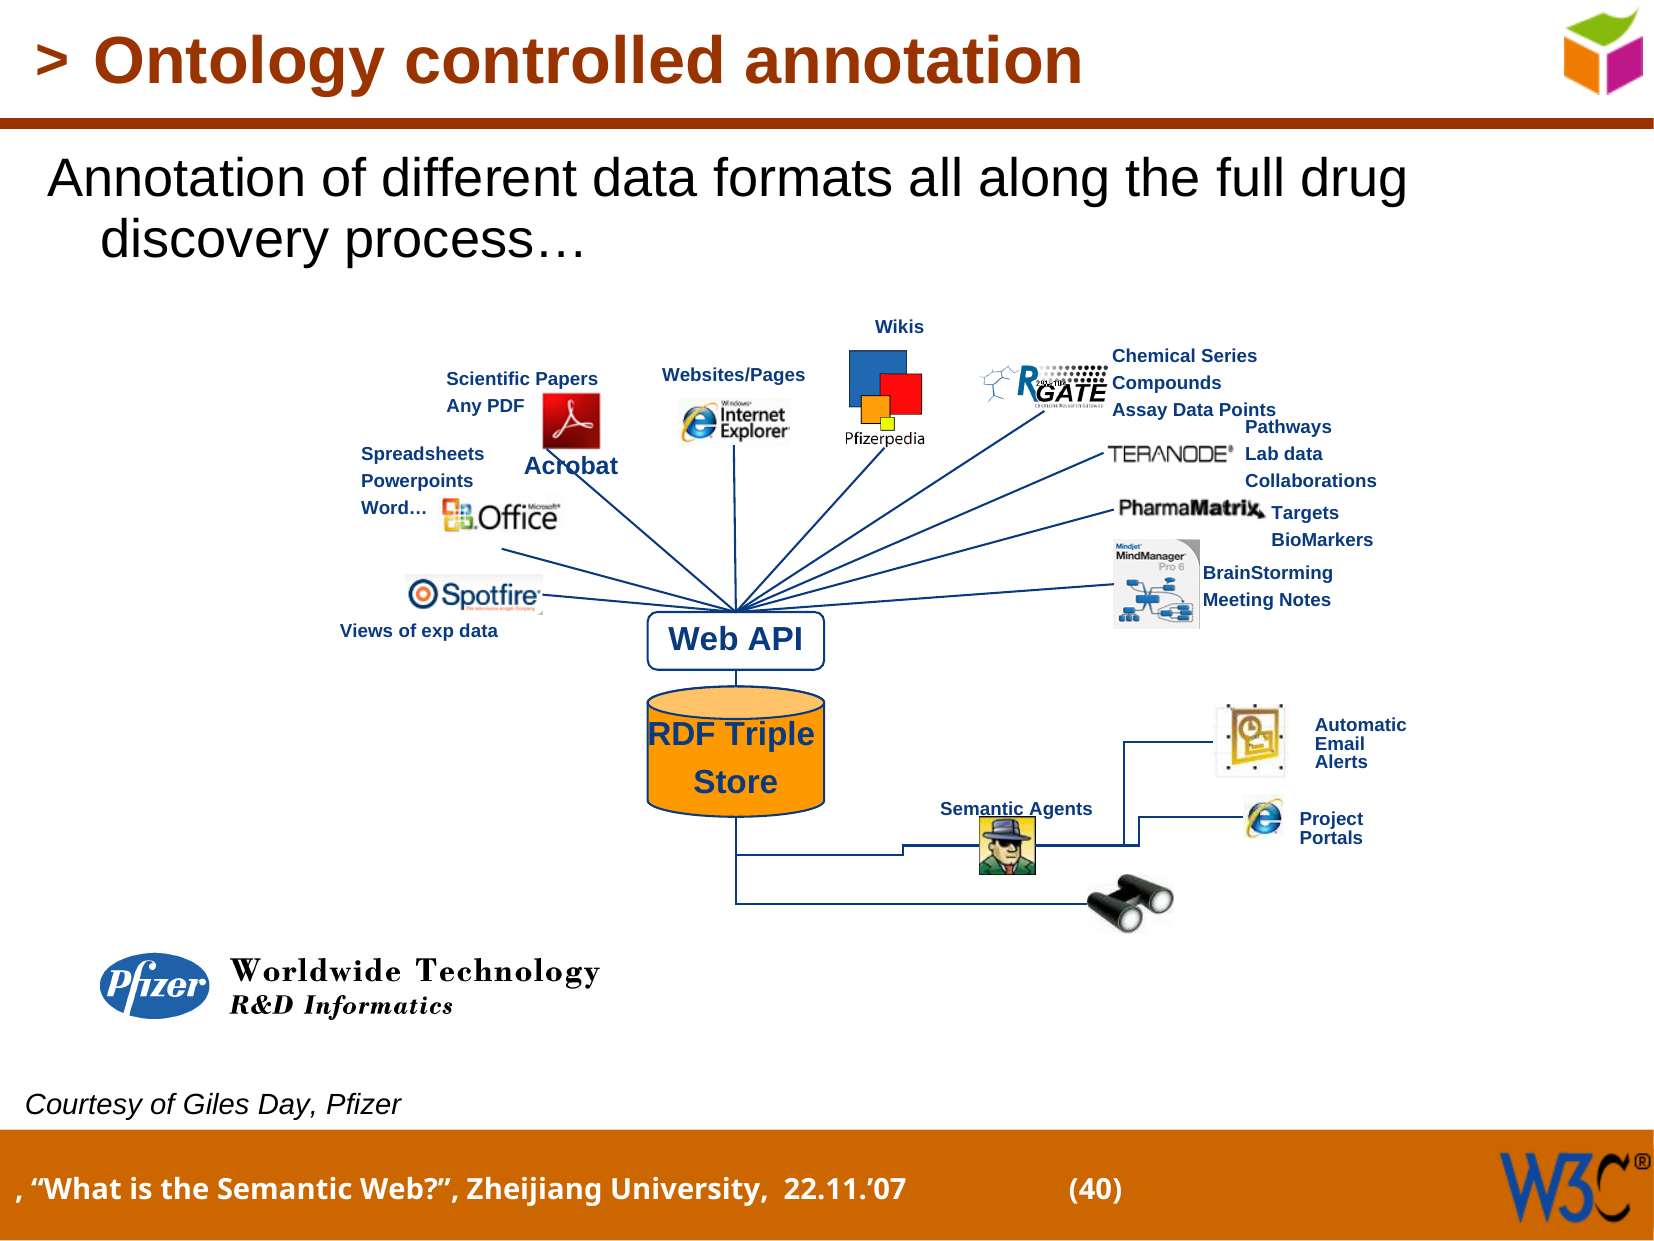

# Ontology controlled annotation
Annotation of different data formats all along the full drug discovery process…
Wikis
Chemical Series
Compounds
Assay Data Points
Websites/Pages
Scientific Papers
Any PDF
Acrobat
Pathways
Lab data
Collaborations
Spreadsheets
Powerpoints
Word…
Targets
BioMarkers
BrainStorming
Meeting Notes
Web API
Views of exp data
RDF Triple
Store
Automatic Email Alerts
Semantic Agents
Project Portals
Courtesy of Giles Day, Pfizer